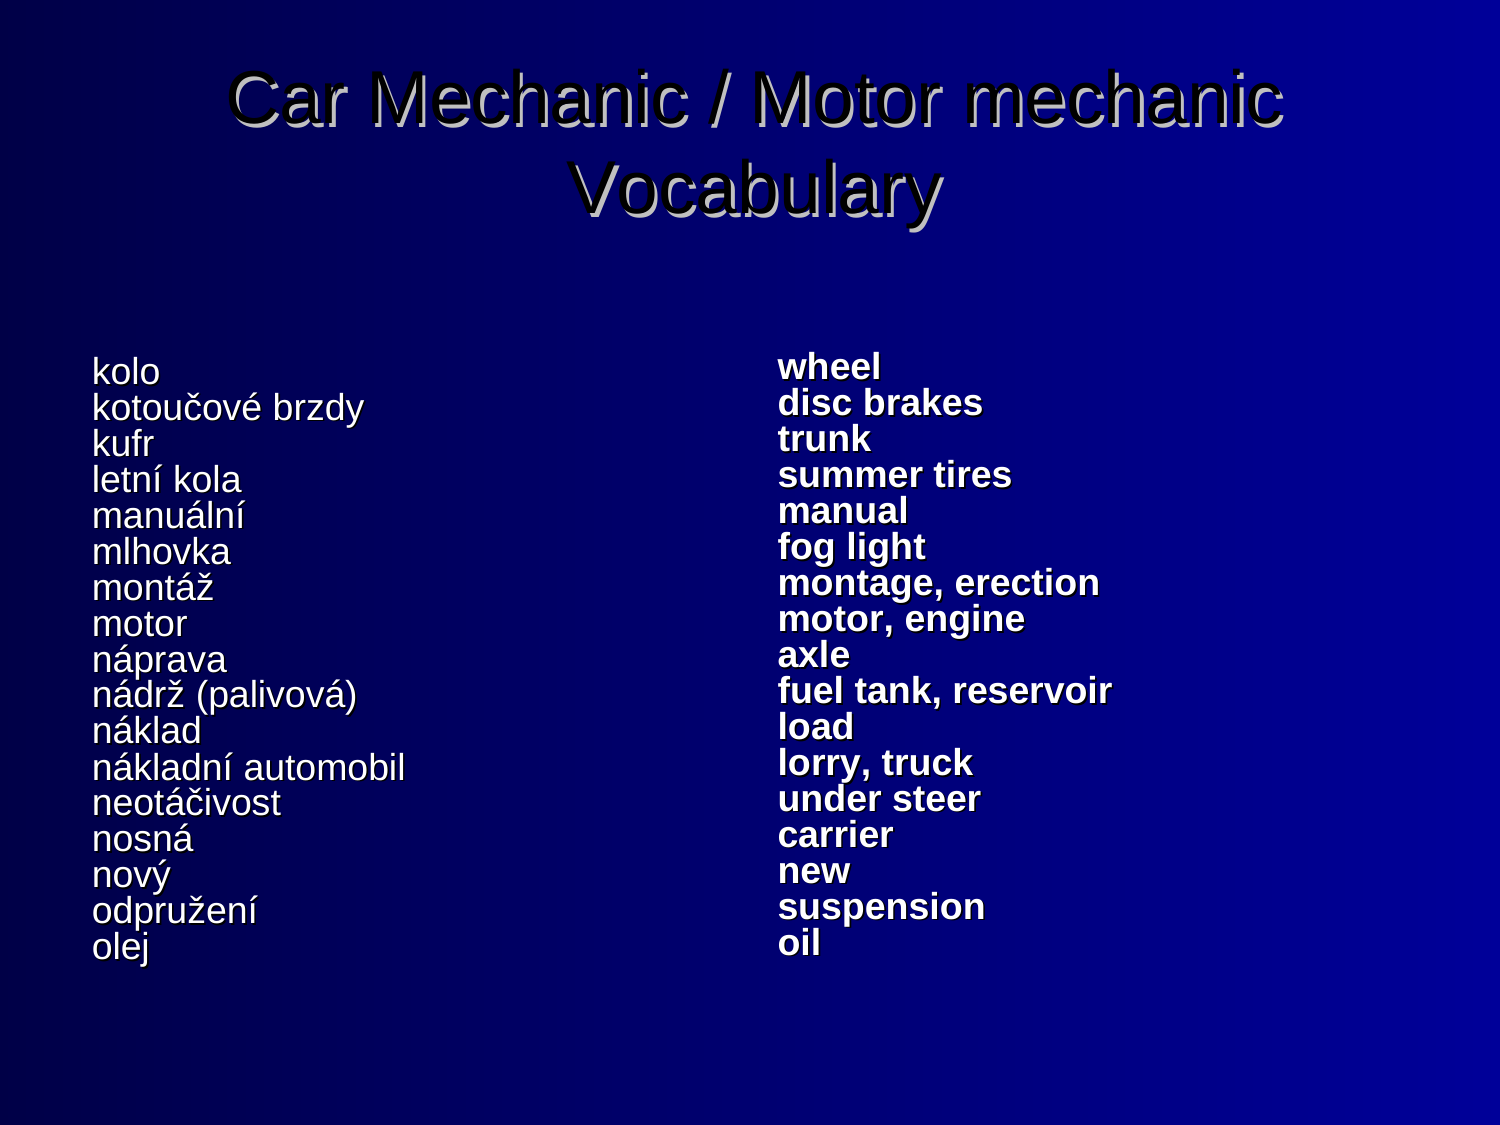

# Car Mechanic / Motor mechanic Vocabulary
wheel
disc brakes
trunk
summer tires
manual
fog light
montage, erection
motor, engine
axle
fuel tank, reservoir
load
lorry, truck
under steer
carrier
new
suspension
oil
kolo
kotoučové brzdy
kufr
letní kola
manuální
mlhovka
montáž
motor
náprava
nádrž (palivová)
náklad
nákladní automobil
neotáčivost
nosná
nový
odpružení
olej